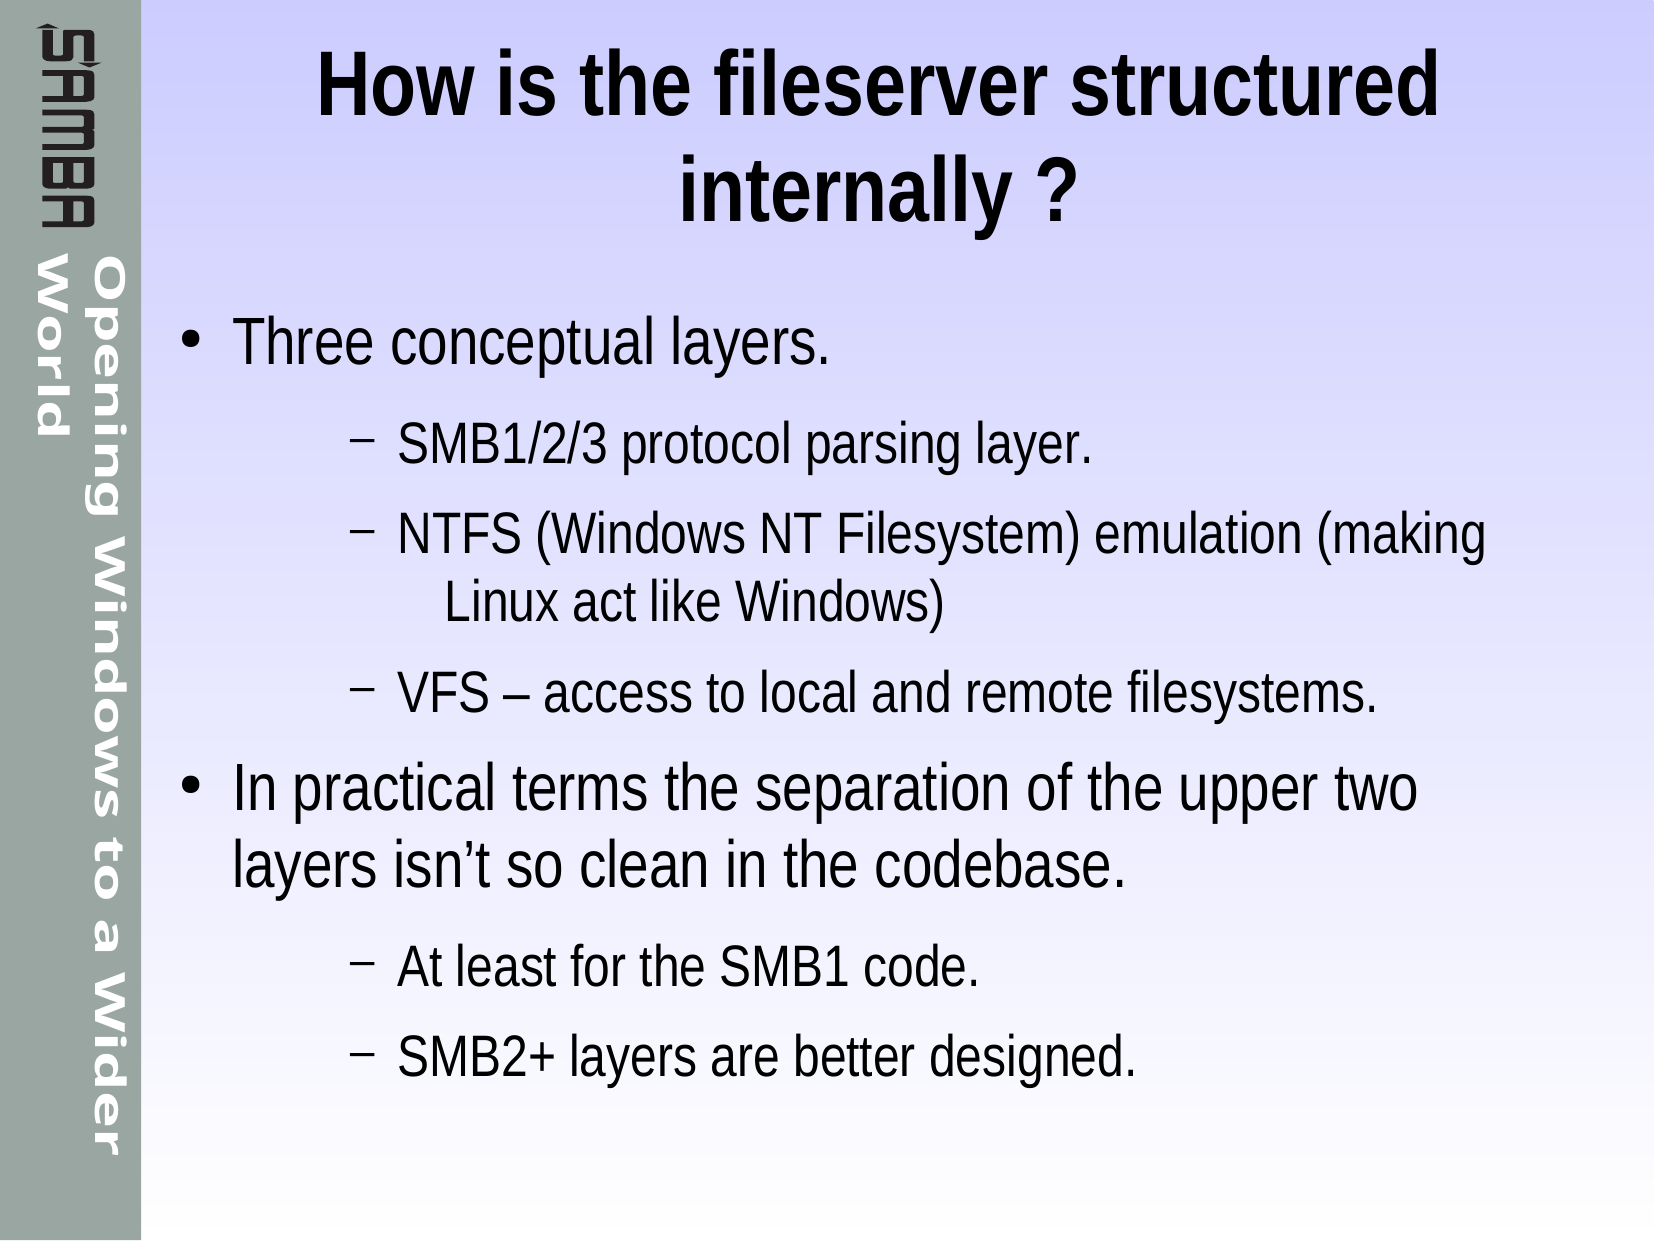

# How is the fileserver structured internally ?
Three conceptual layers.
SMB1/2/3 protocol parsing layer.
NTFS (Windows NT Filesystem) emulation (making Linux act like Windows)
VFS – access to local and remote filesystems.
In practical terms the separation of the upper two layers isn’t so clean in the codebase.
At least for the SMB1 code.
SMB2+ layers are better designed.